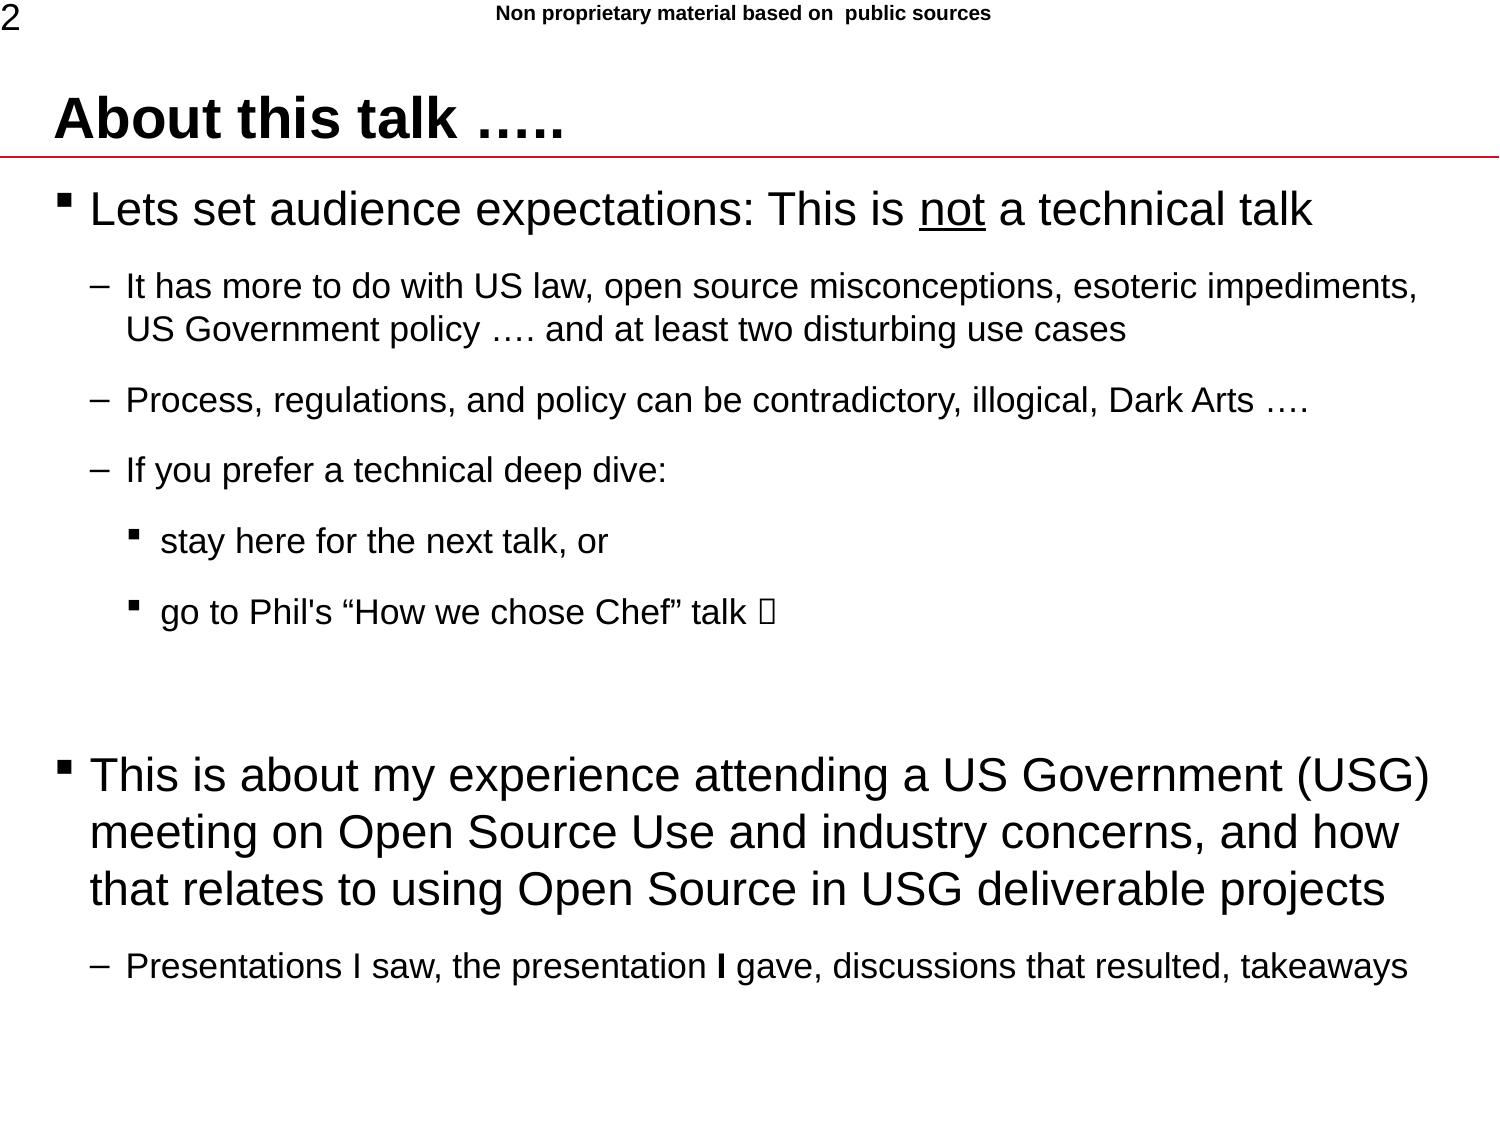

# About this talk …..
Lets set audience expectations: This is not a technical talk
It has more to do with US law, open source misconceptions, esoteric impediments, US Government policy …. and at least two disturbing use cases
Process, regulations, and policy can be contradictory, illogical, Dark Arts ….
If you prefer a technical deep dive:
stay here for the next talk, or
go to Phil's “How we chose Chef” talk 
This is about my experience attending a US Government (USG) meeting on Open Source Use and industry concerns, and how that relates to using Open Source in USG deliverable projects
Presentations I saw, the presentation I gave, discussions that resulted, takeaways